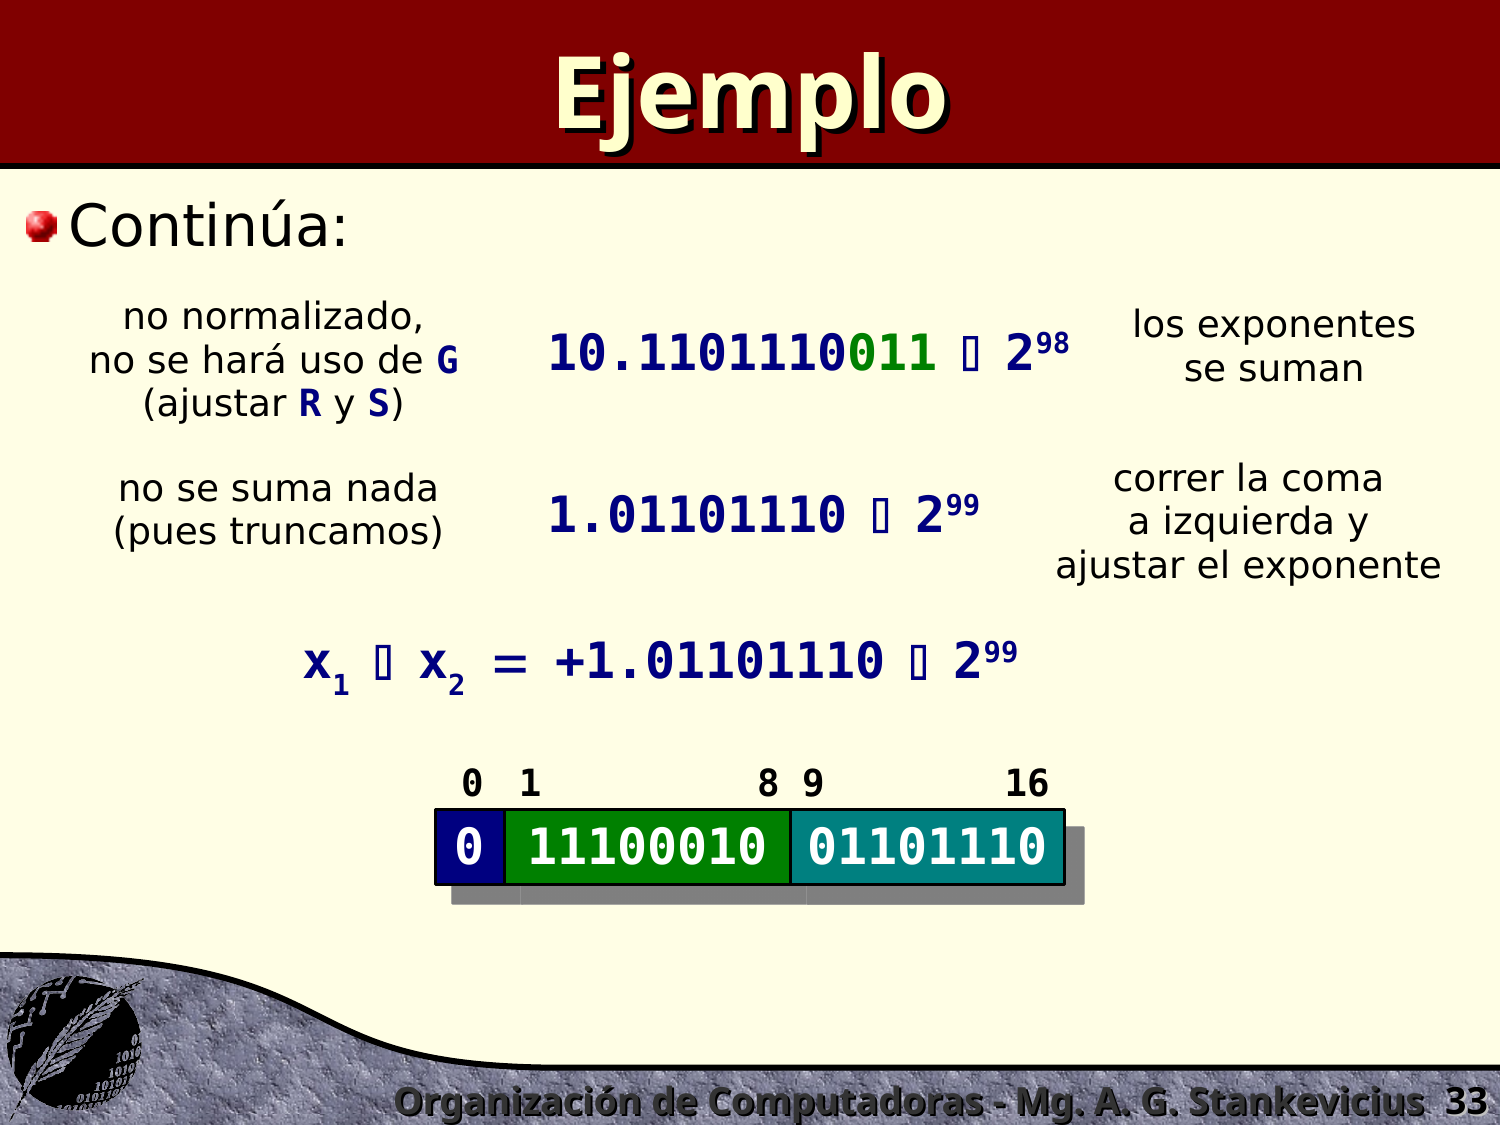

# Ejemplo
Continúa:
no normalizado,
no se hará uso de G
(ajustar R y S)
los exponentes
se suman
 10.1101110011  298
 1.01101110  299
 x1  x2 = +1.01101110  299
correr la coma
a izquierda y
ajustar el exponente
no se suma nada
(pues truncamos)
0 1 8 9 16
0
11100010
01101110
33